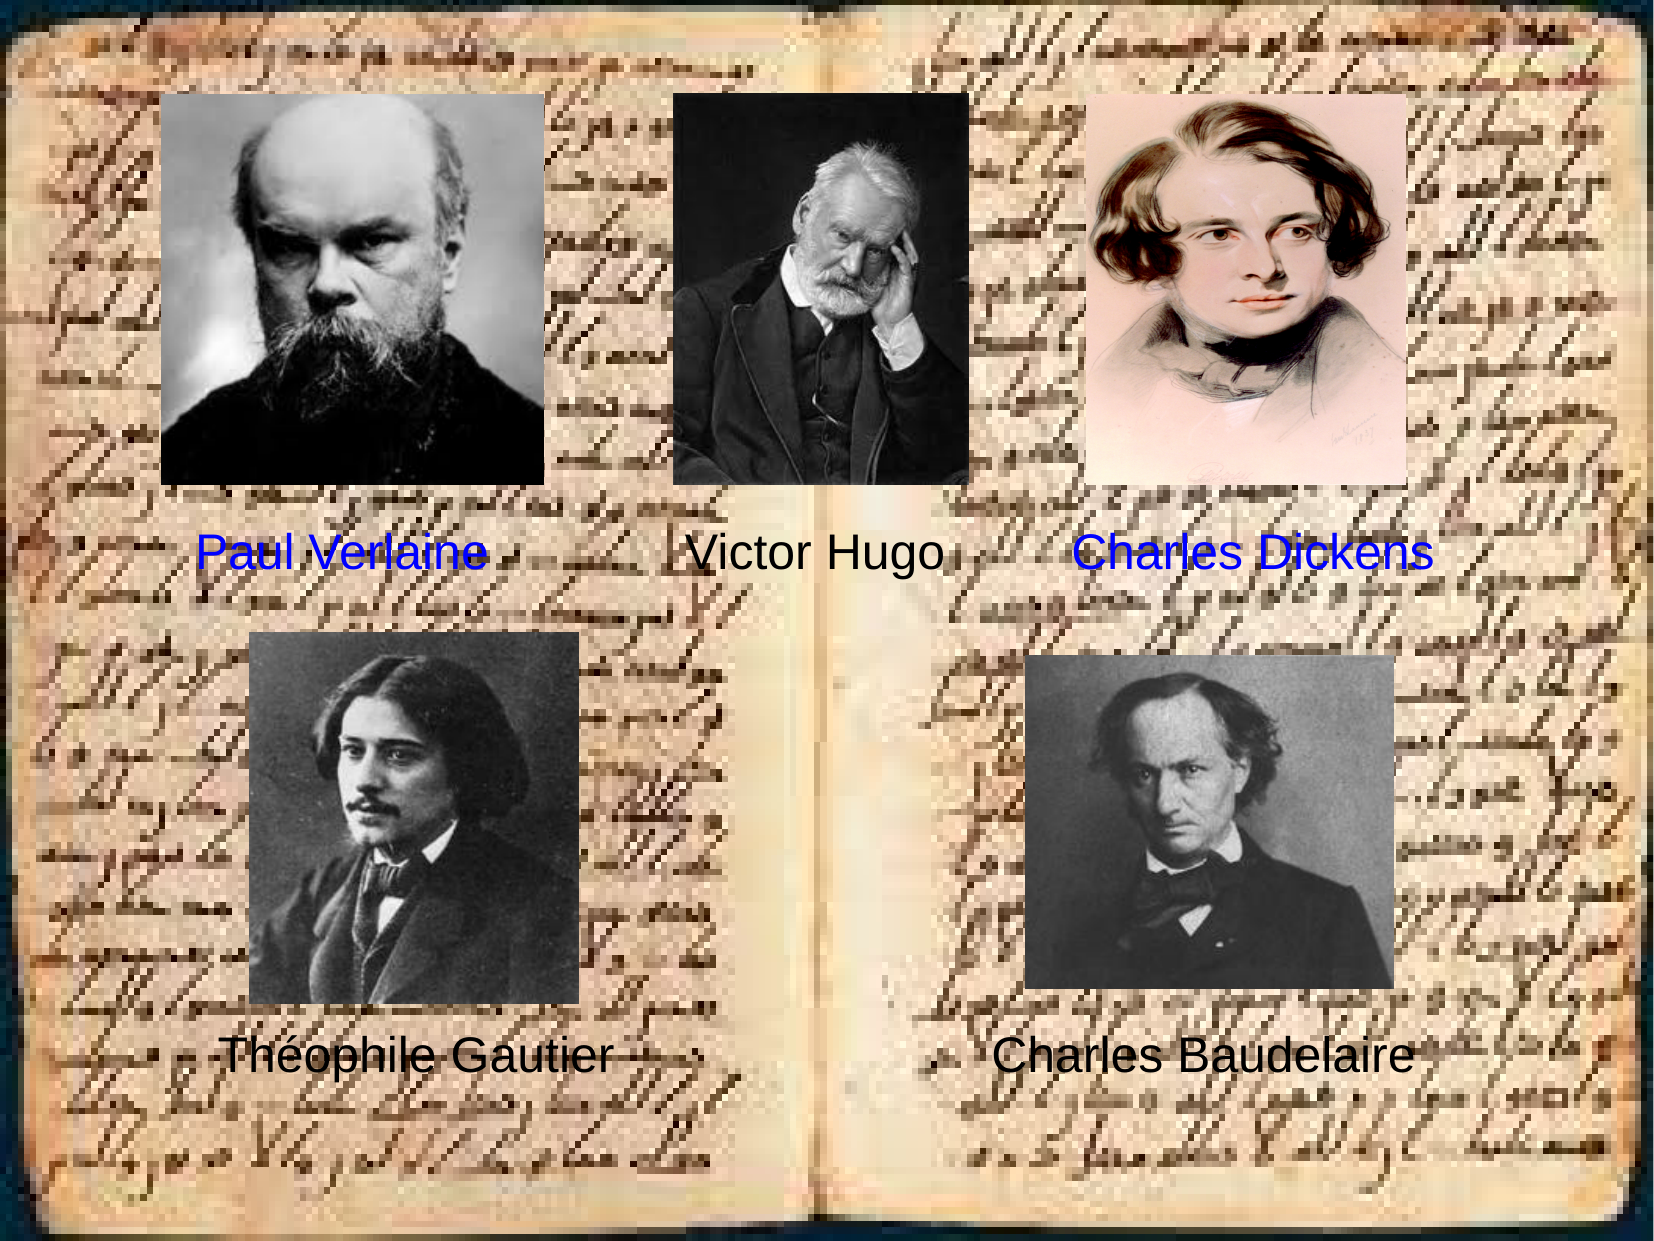

Victor Hugo
# Paul Verlaine Victor Hugo Charles Dickens
Théophile Gautier Charles Baudelaire